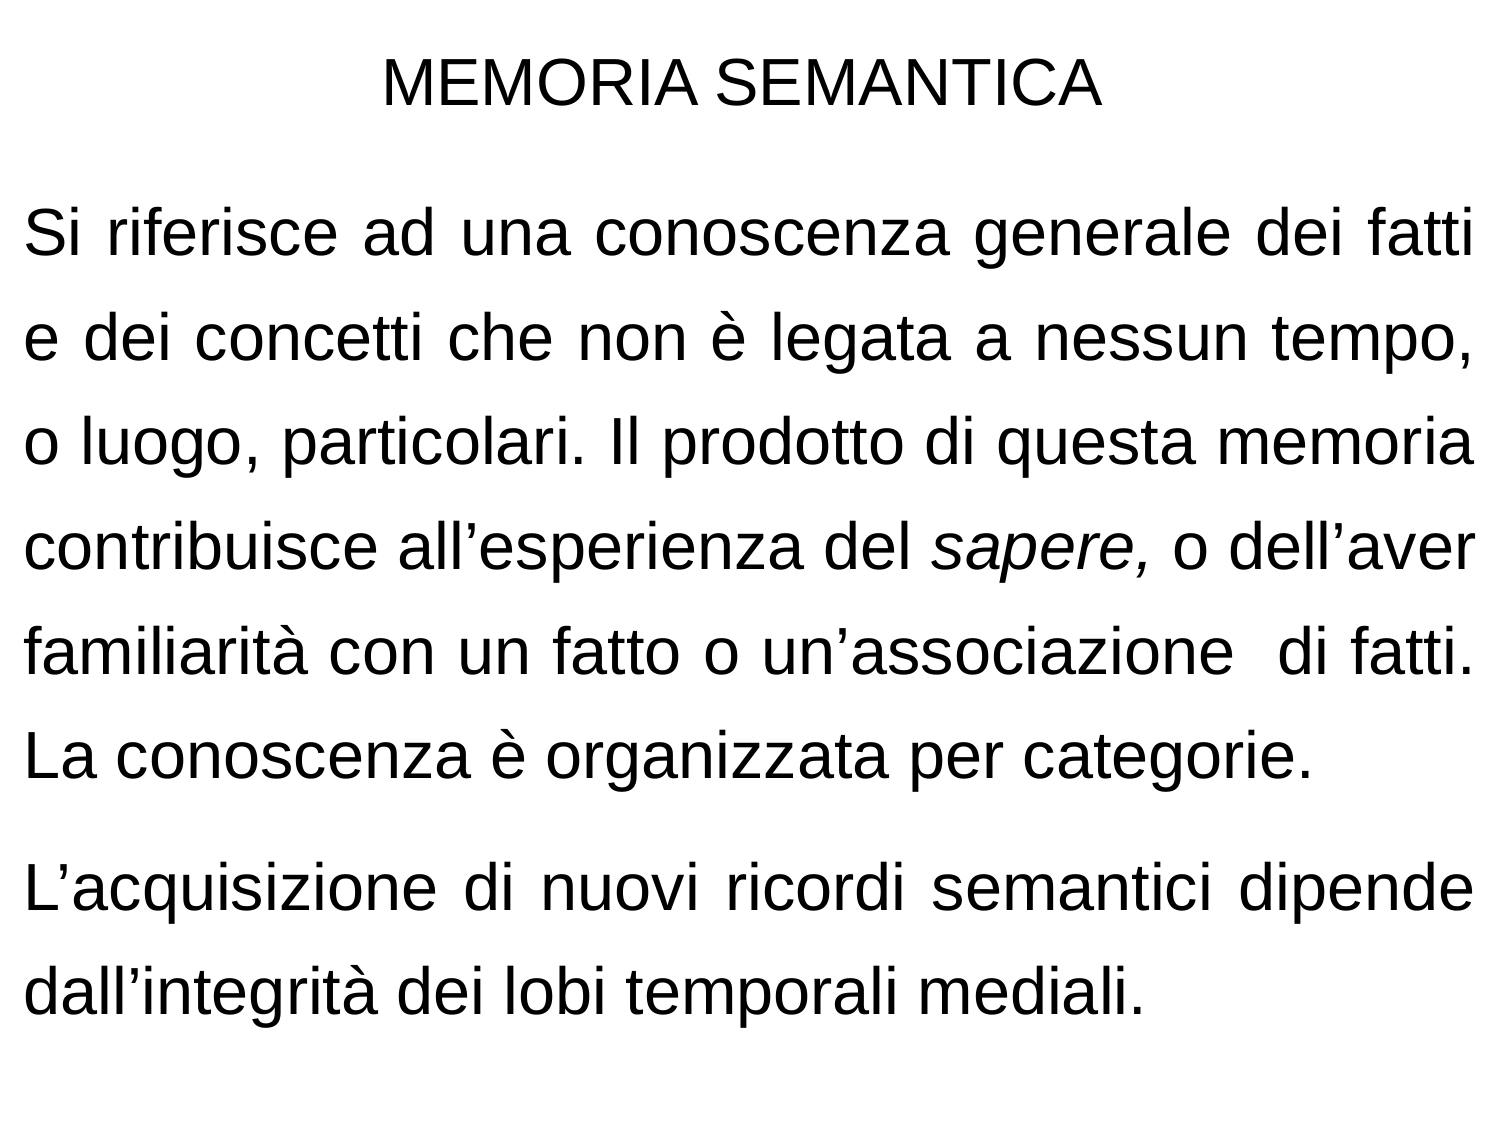

# MEMORIA SEMANTICA
Si riferisce ad una conoscenza generale dei fatti e dei concetti che non è legata a nessun tempo, o luogo, particolari. Il prodotto di questa memoria contribuisce all’esperienza del sapere, o dell’aver familiarità con un fatto o un’associazione di fatti. La conoscenza è organizzata per categorie.
L’acquisizione di nuovi ricordi semantici dipende dall’integrità dei lobi temporali mediali.